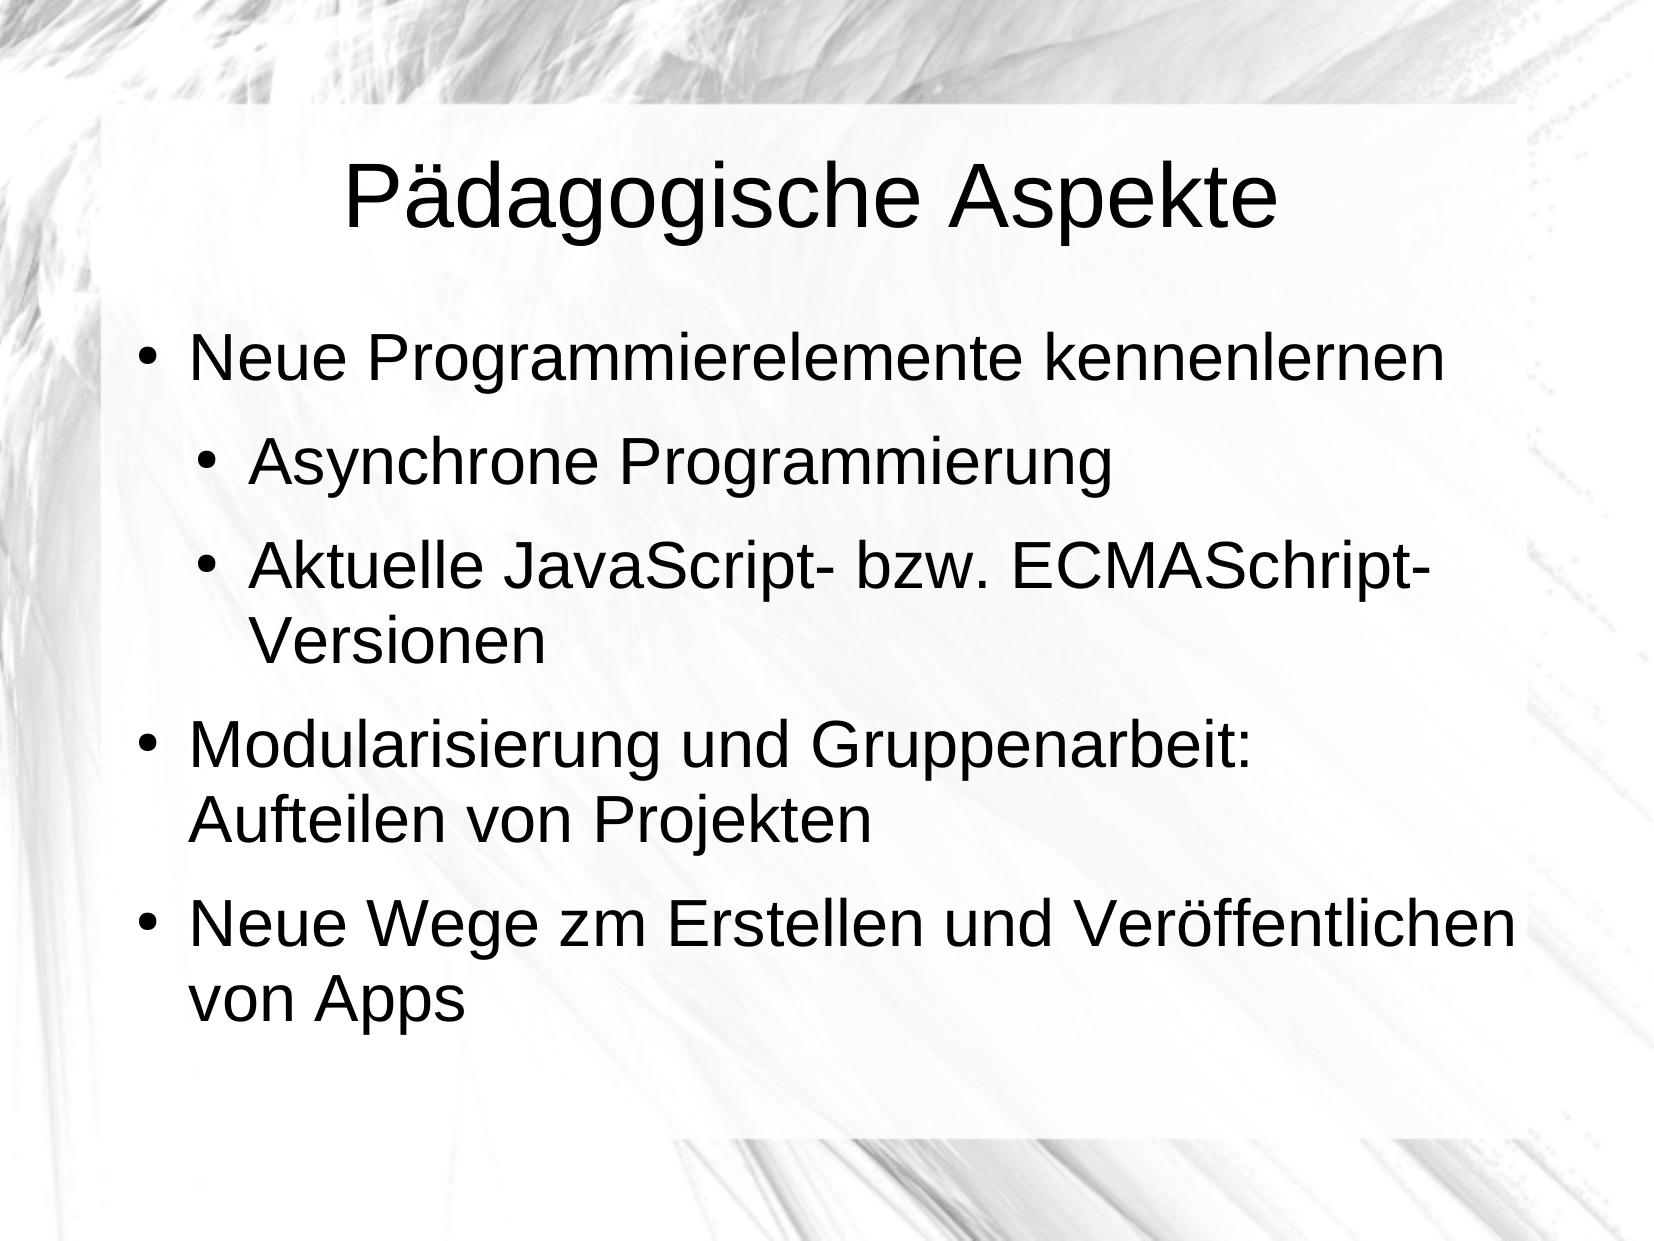

# Pädagogische Aspekte
Neue Programmierelemente kennenlernen
Asynchrone Programmierung
Aktuelle JavaScript- bzw. ECMASchript-Versionen
Modularisierung und Gruppenarbeit:
Aufteilen von Projekten
Neue Wege zm Erstellen und Veröffentlichen von Apps